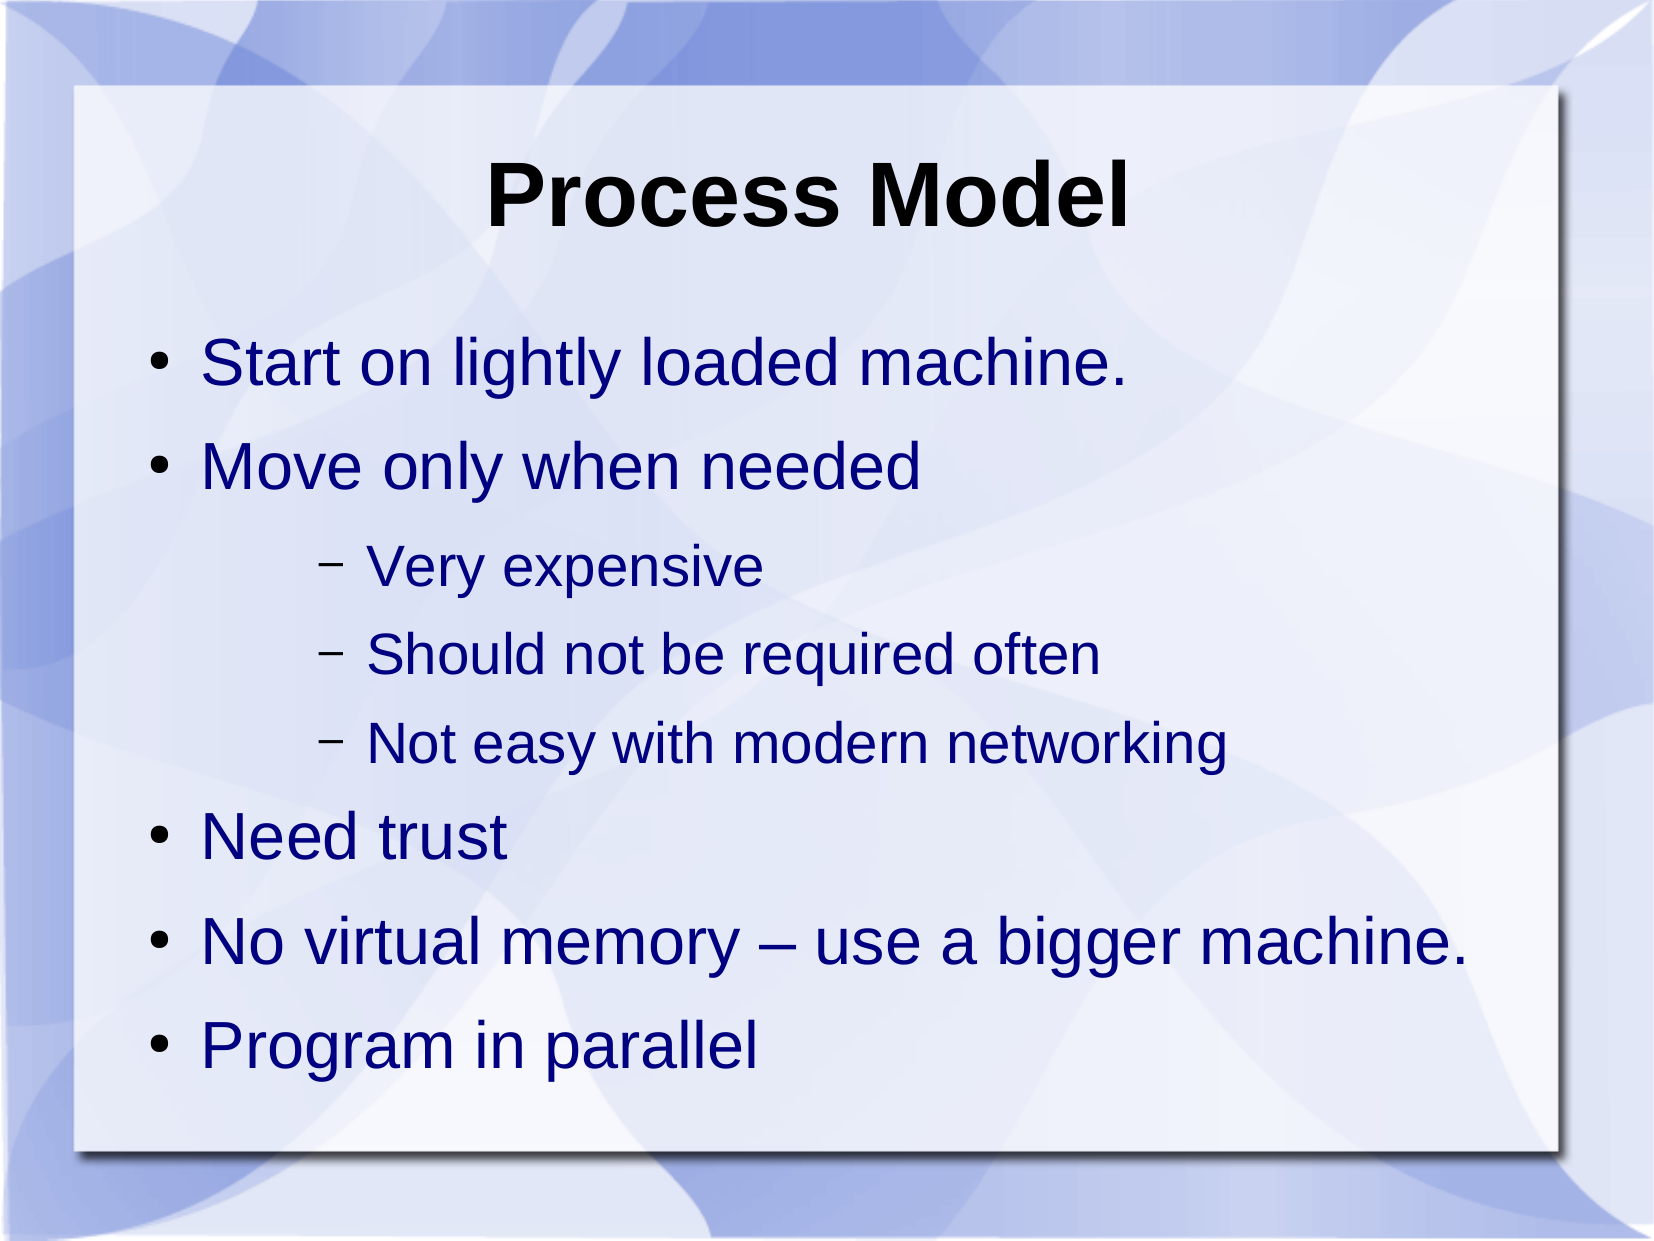

# Process Model
Start on lightly loaded machine.
Move only when needed
Very expensive
Should not be required often
Not easy with modern networking
Need trust
No virtual memory – use a bigger machine.
Program in parallel